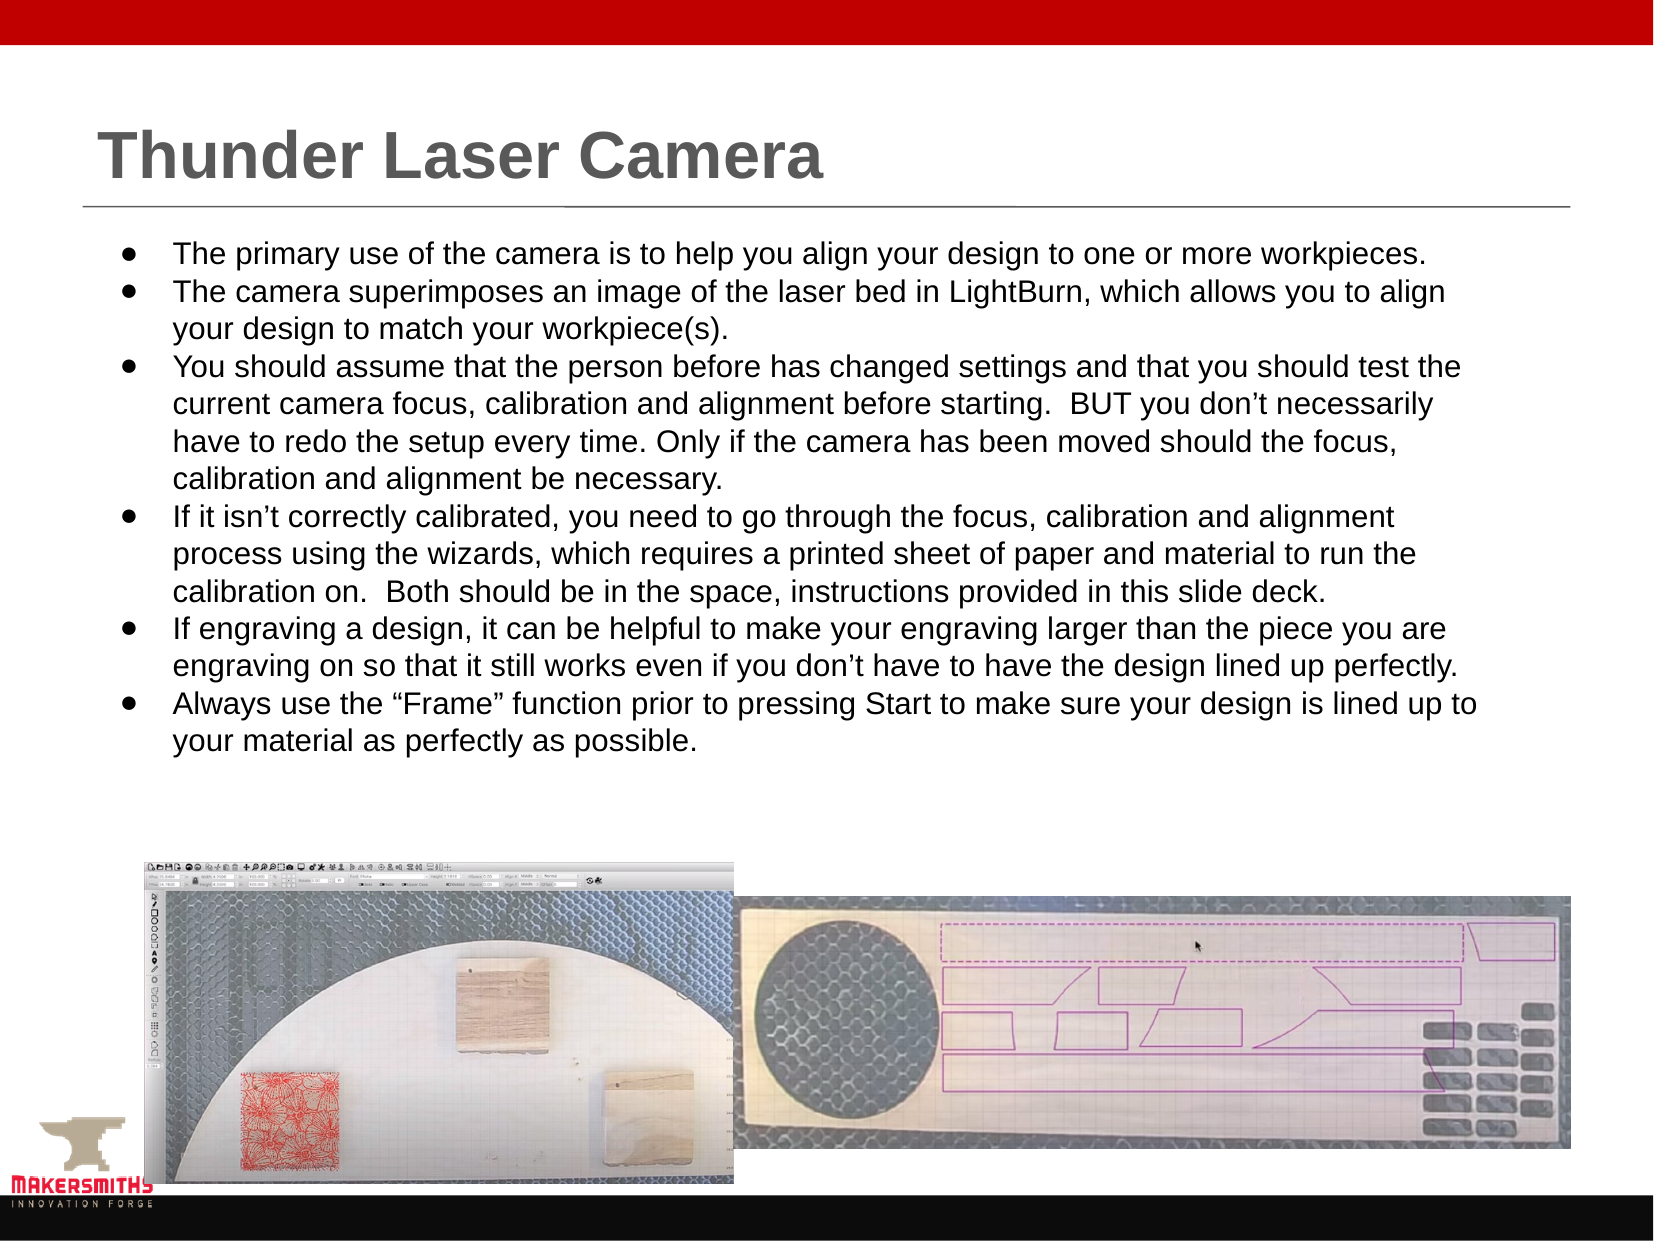

# Thunder Laser Camera
The primary use of the camera is to help you align your design to one or more workpieces.
The camera superimposes an image of the laser bed in LightBurn, which allows you to align your design to match your workpiece(s).
You should assume that the person before has changed settings and that you should test the current camera focus, calibration and alignment before starting. BUT you don’t necessarily have to redo the setup every time. Only if the camera has been moved should the focus, calibration and alignment be necessary.
If it isn’t correctly calibrated, you need to go through the focus, calibration and alignment process using the wizards, which requires a printed sheet of paper and material to run the calibration on. Both should be in the space, instructions provided in this slide deck.
If engraving a design, it can be helpful to make your engraving larger than the piece you are engraving on so that it still works even if you don’t have to have the design lined up perfectly.
Always use the “Frame” function prior to pressing Start to make sure your design is lined up to your material as perfectly as possible.